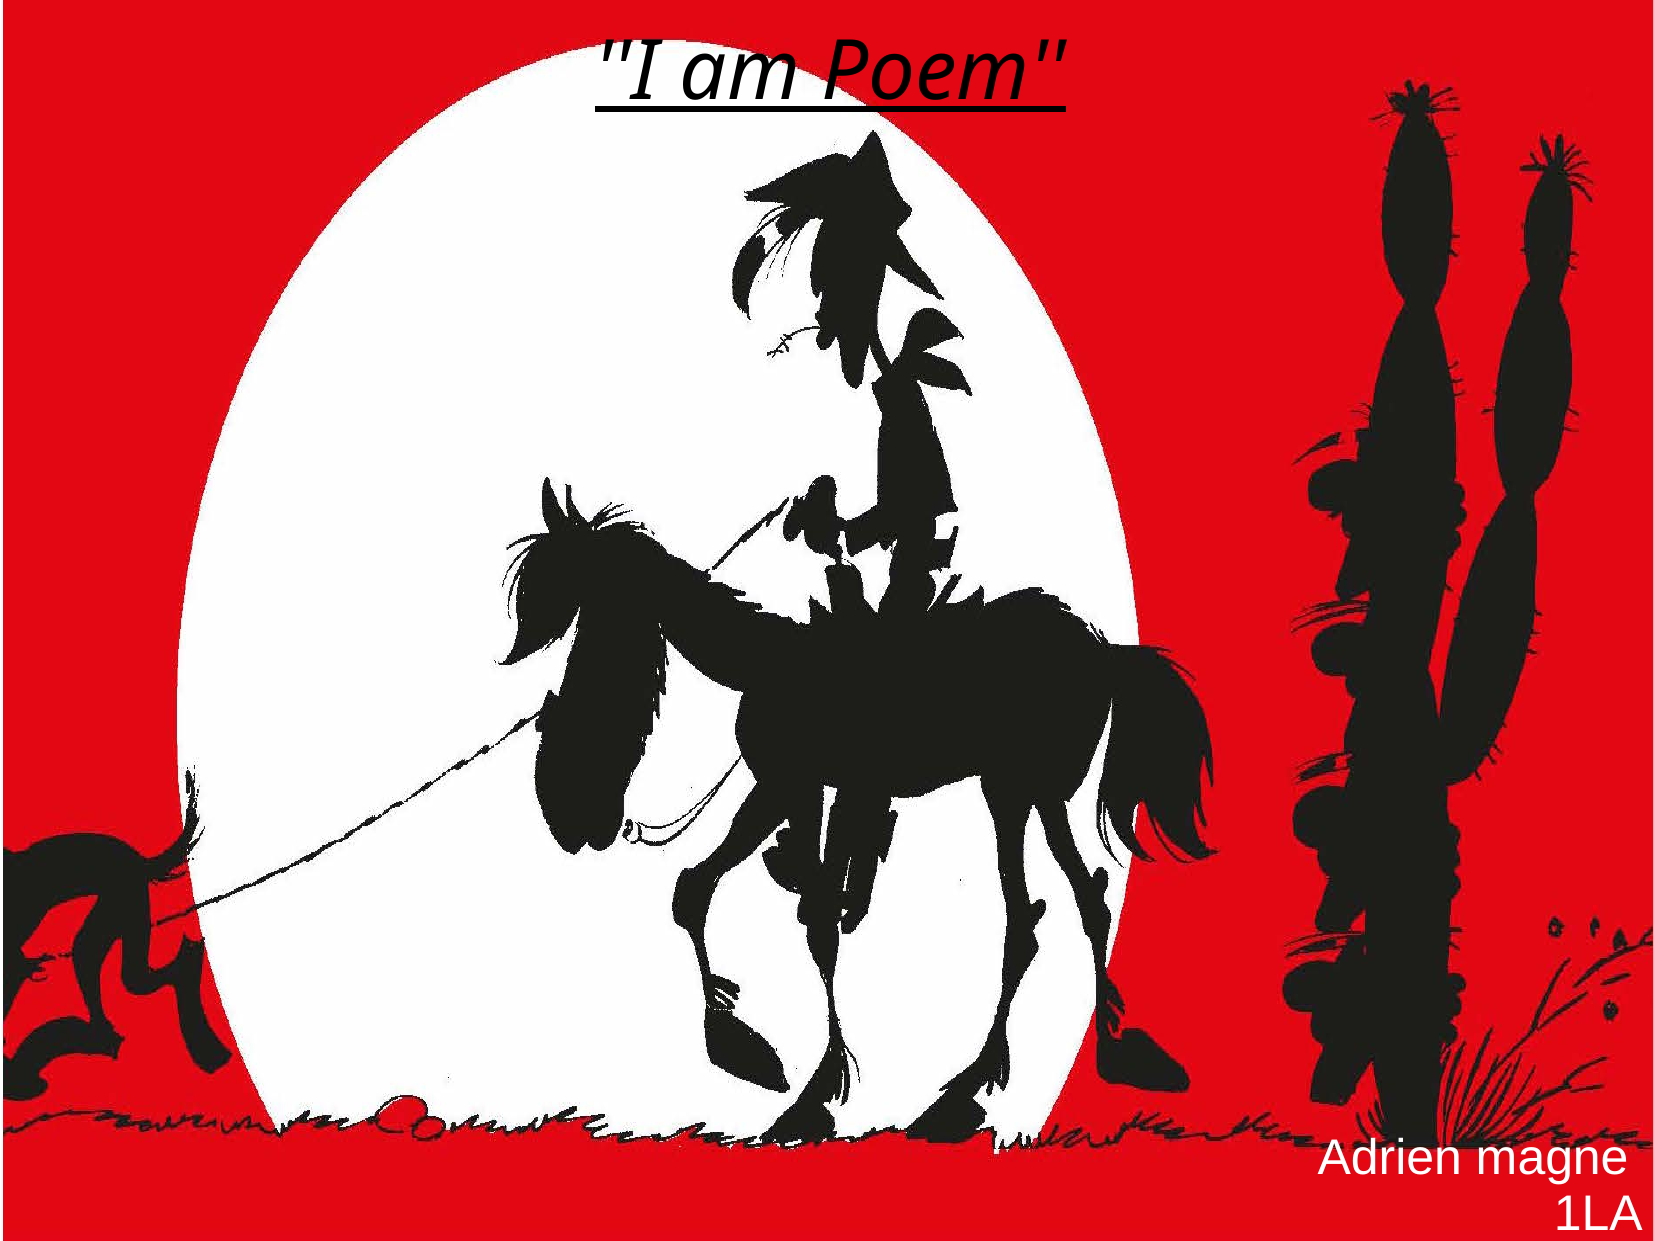

''I am Poem''
Adrien magne
1LA
#